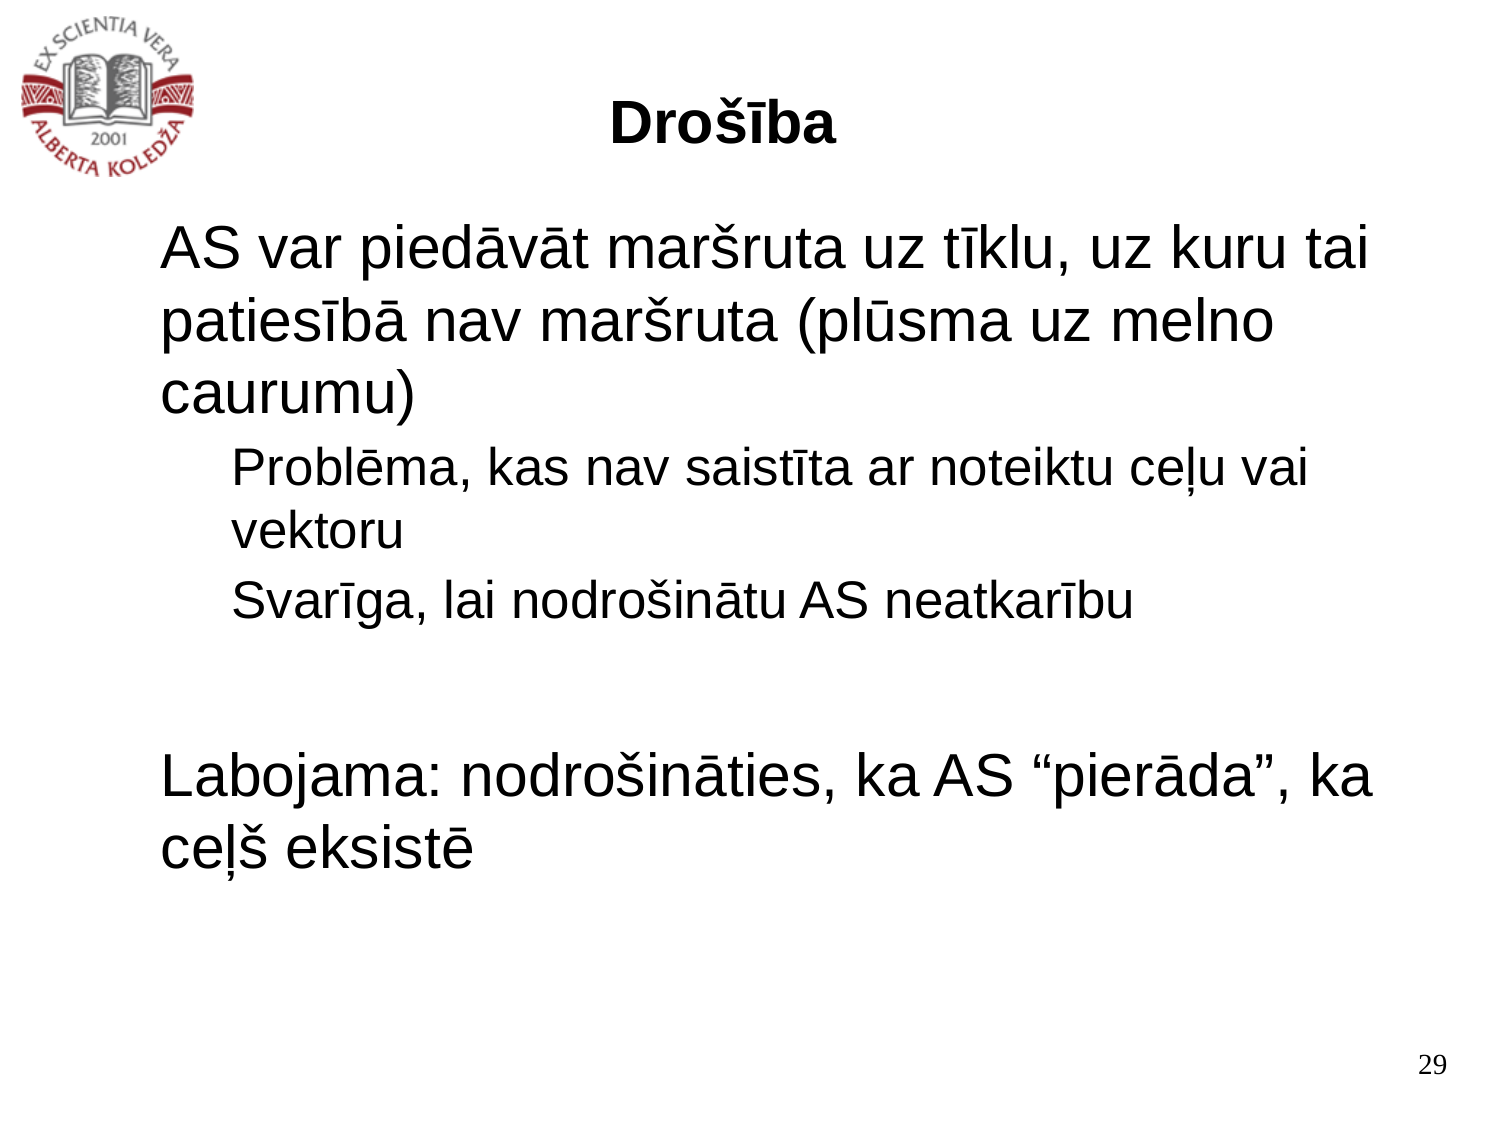

# Drošība
AS var piedāvāt maršruta uz tīklu, uz kuru tai patiesībā nav maršruta (plūsma uz melno caurumu)
Problēma, kas nav saistīta ar noteiktu ceļu vai vektoru
Svarīga, lai nodrošinātu AS neatkarību
Labojama: nodrošināties, ka AS “pierāda”, ka ceļš eksistē